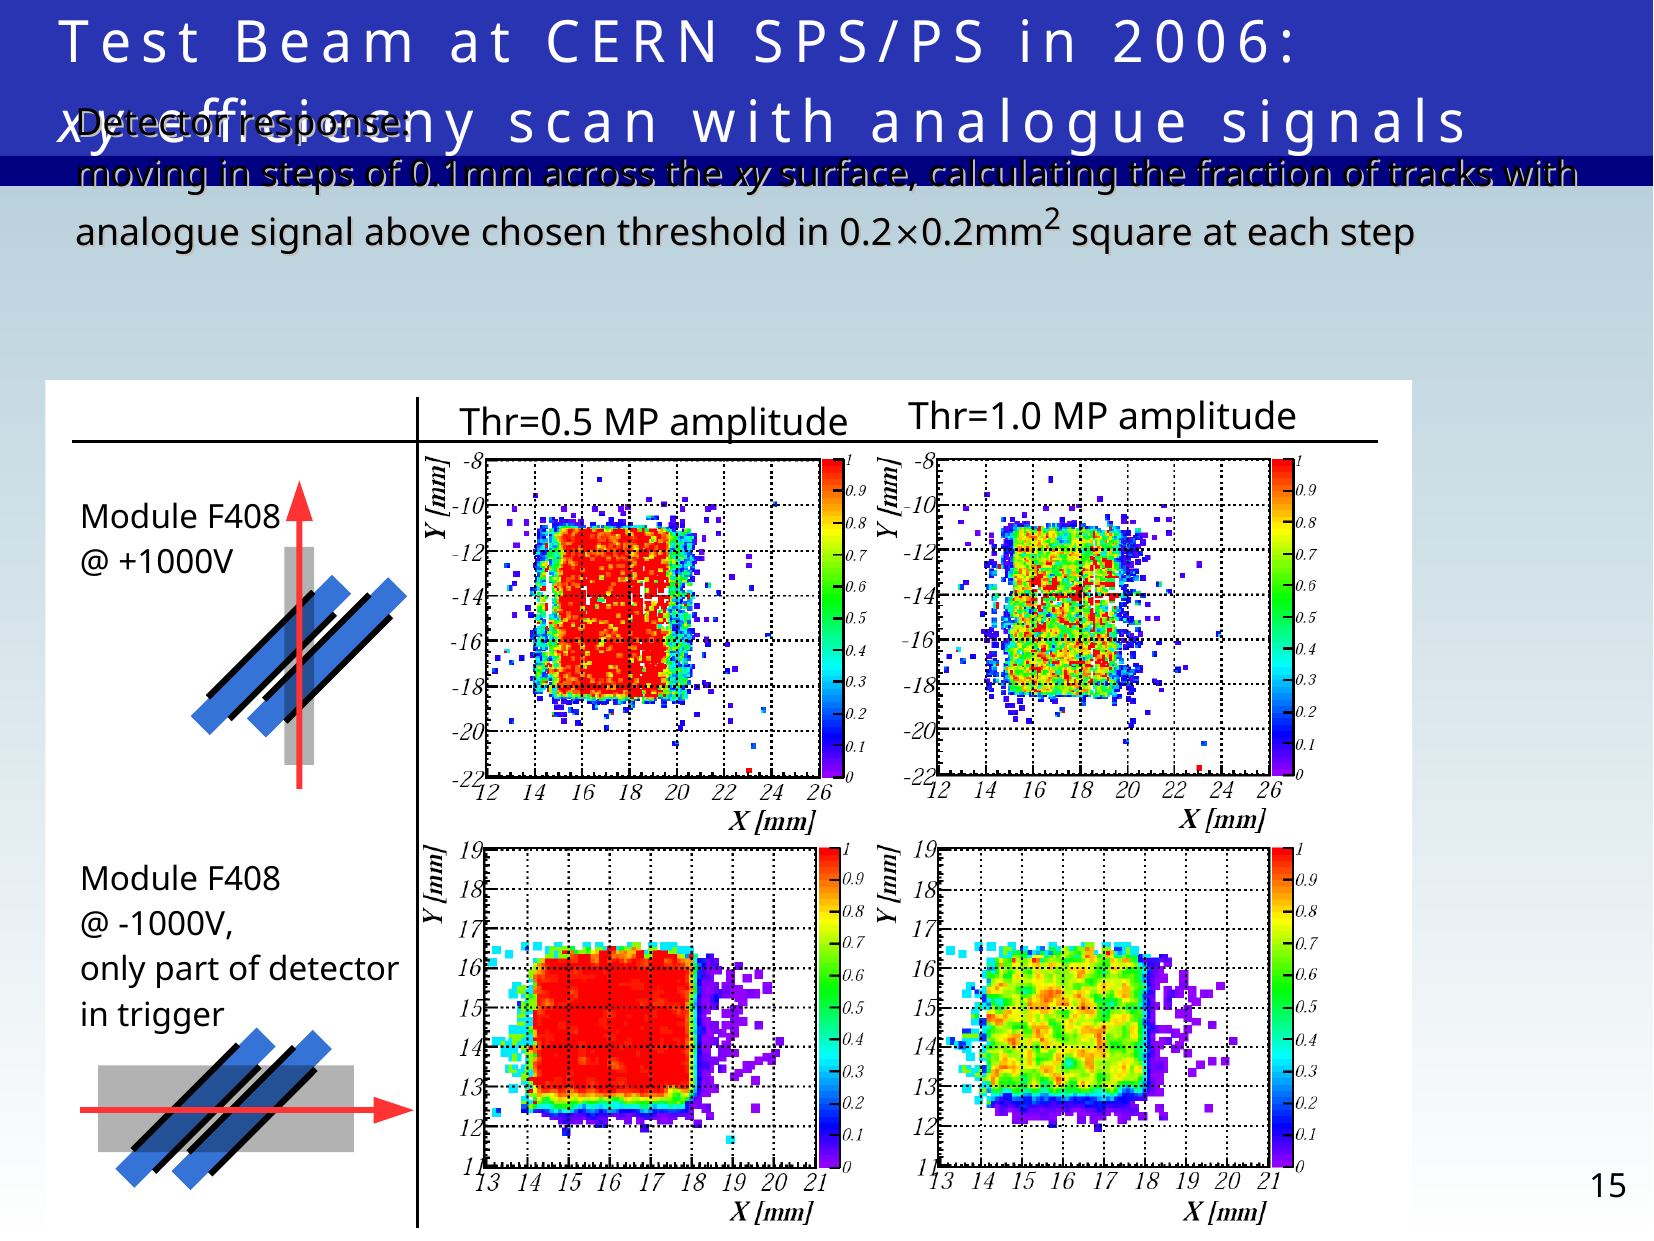

# Test Beam at CERN SPS/PS in 2006: xy efficiecny scan with analogue signals
Detector response:
moving in steps of 0.1mm across the xy surface, calculating the fraction of tracks with analogue signal above chosen threshold in 0.2×0.2mm2 square at each step
Thr=1.0 MP amplitude
Thr=0.5 MP amplitude
Module F408
@ +1000V
Module F408
@ -1000V,
only part of detector
in trigger
15